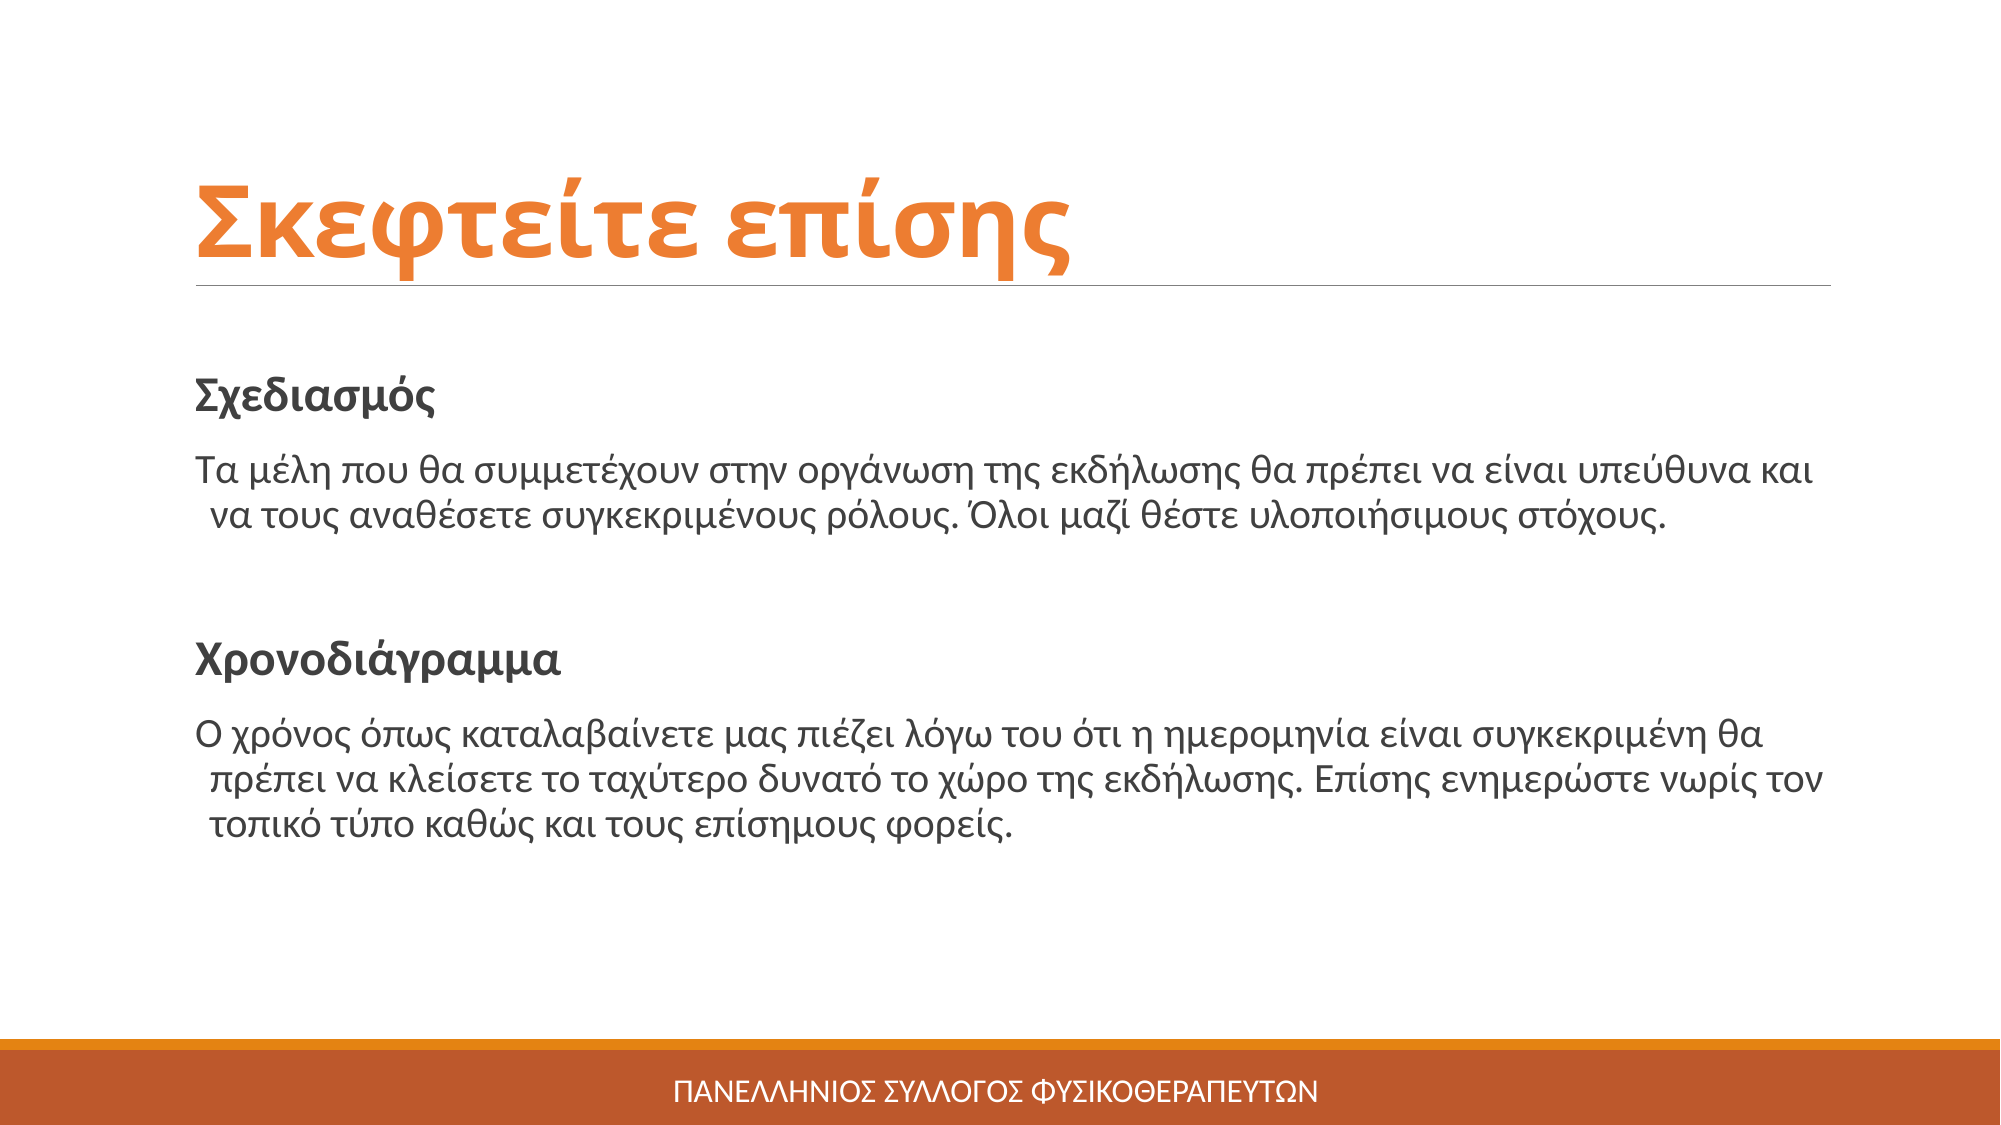

# Σκεφτείτε επίσης
Σχεδιασμός
Τα μέλη που θα συμμετέχουν στην οργάνωση της εκδήλωσης θα πρέπει να είναι υπεύθυνα και να τους αναθέσετε συγκεκριμένους ρόλους. Όλοι μαζί θέστε υλοποιήσιμους στόχους.
Χρονοδιάγραμμα
Ο χρόνος όπως καταλαβαίνετε μας πιέζει λόγω του ότι η ημερομηνία είναι συγκεκριμένη θα πρέπει να κλείσετε το ταχύτερο δυνατό το χώρο της εκδήλωσης. Επίσης ενημερώστε νωρίς τον τοπικό τύπο καθώς και τους επίσημους φορείς.
ΠΑΝΕΛΛΗΝΙΟΣ ΣΥΛΛΟΓΟΣ ΦΥΣΙΚΟΘΕΡΑΠΕΥΤΩΝ